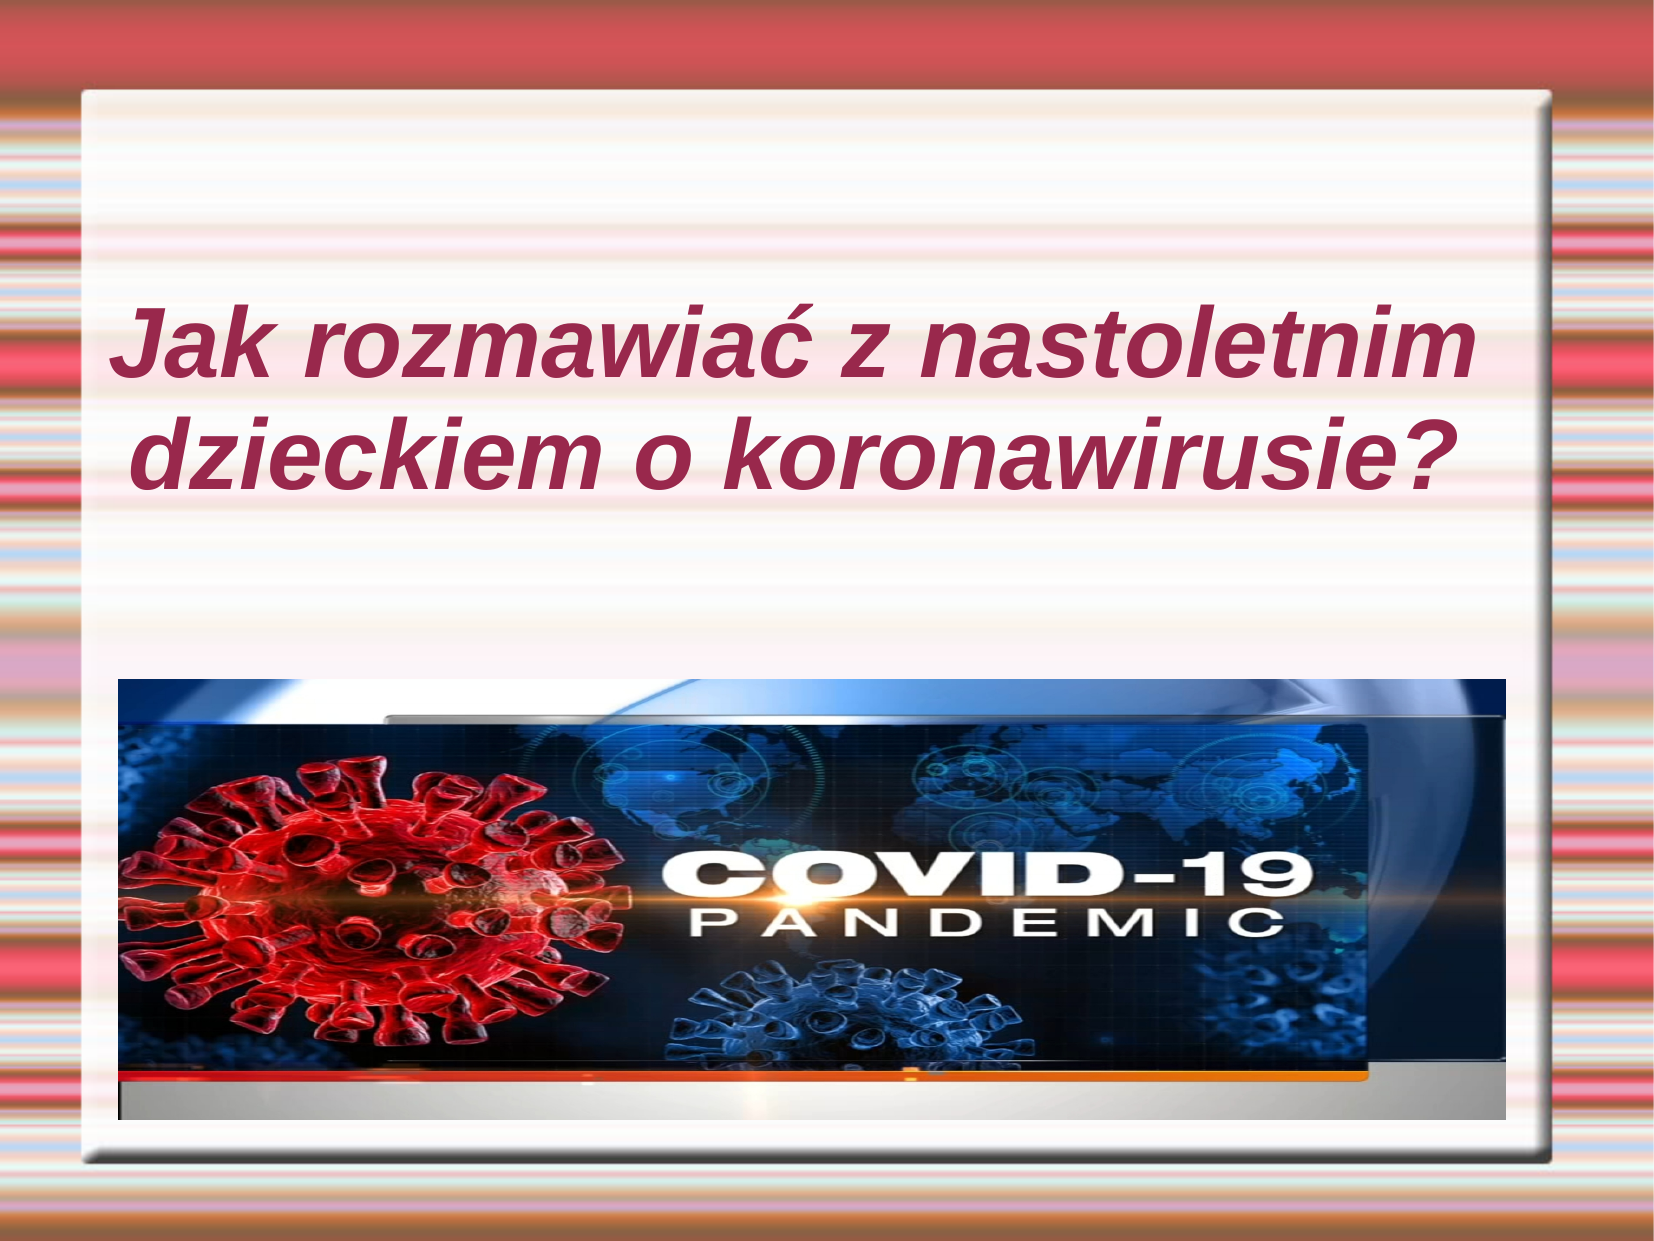

# Jak rozmawiać z nastoletnim dzieckiem o koronawirusie?